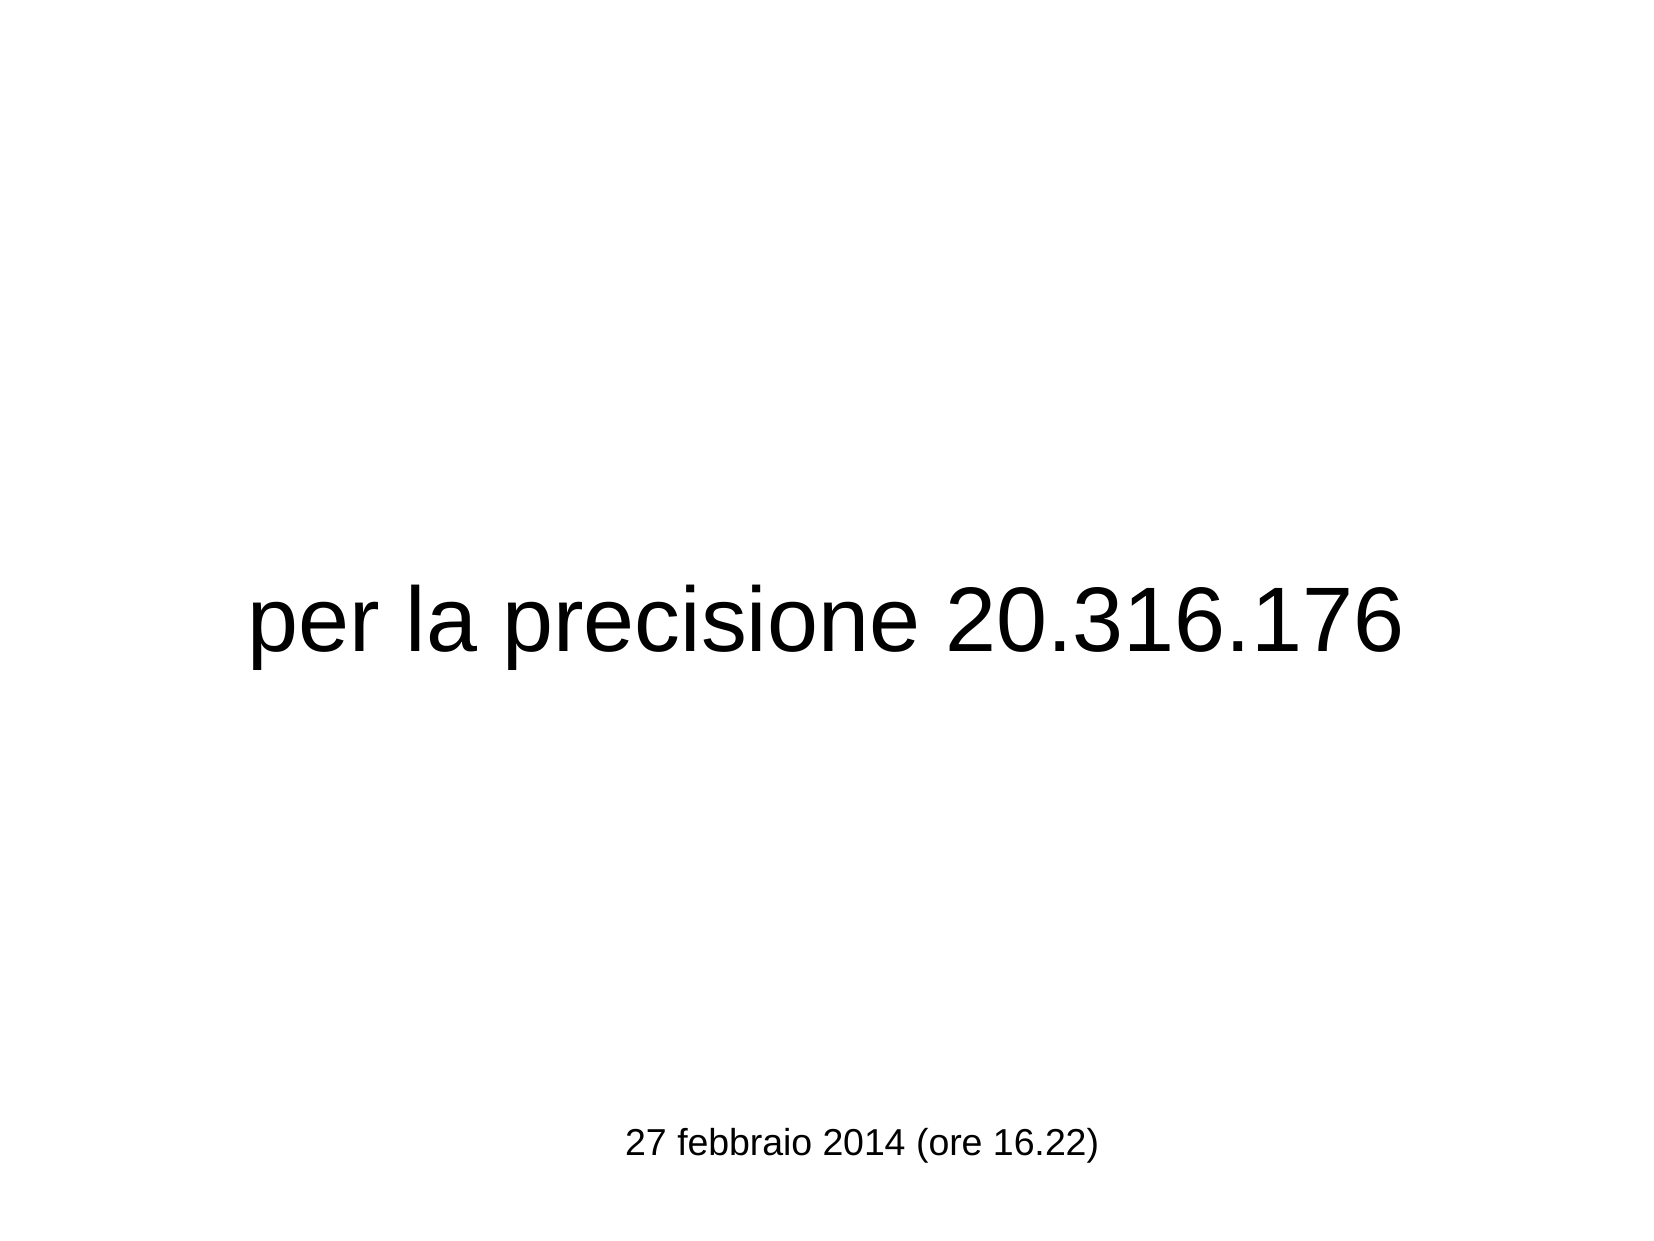

# per la precisione 20.316.176
27 febbraio 2014 (ore 16.22)